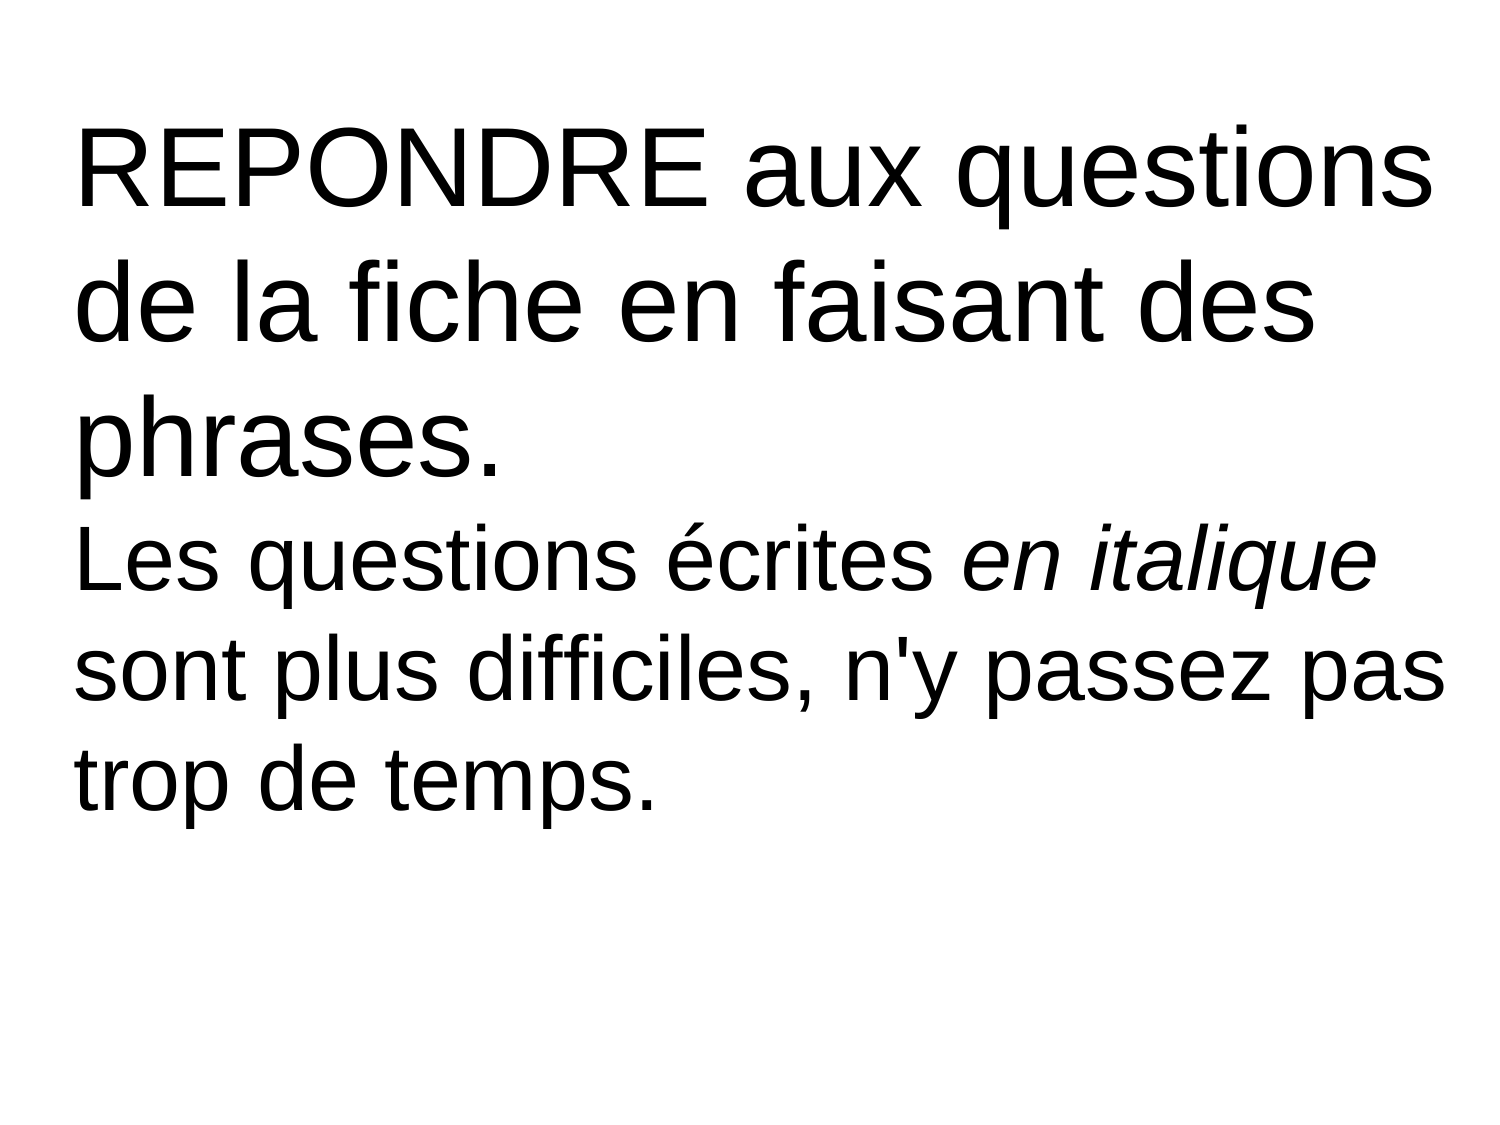

REPONDRE aux questions de la fiche en faisant des phrases.
Les questions écrites en italique sont plus difficiles, n'y passez pas trop de temps.